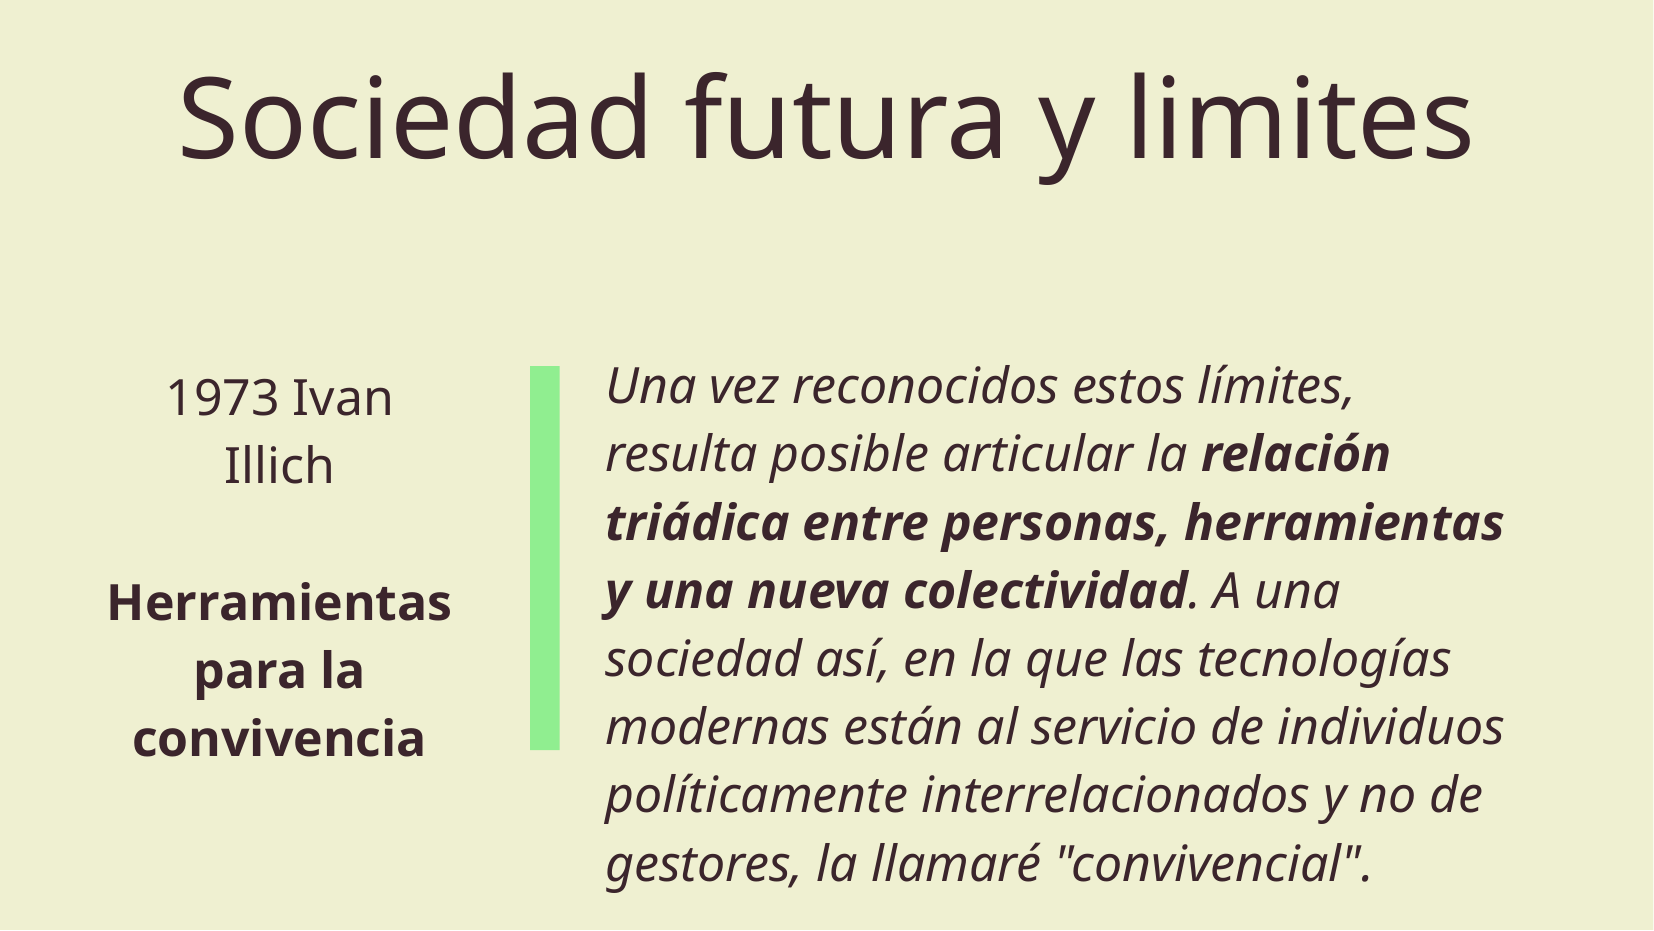

# Sociedad futura y limites
Una vez reconocidos estos límites, resulta posible articular la relación triádica entre personas, herramientas y una nueva colectividad. A una sociedad así, en la que las tecnologías modernas están al servicio de individuos políticamente interrelacionados y no de gestores, la llamaré "convivencial".
1973 Ivan Illich
Herramientas para la convivencia